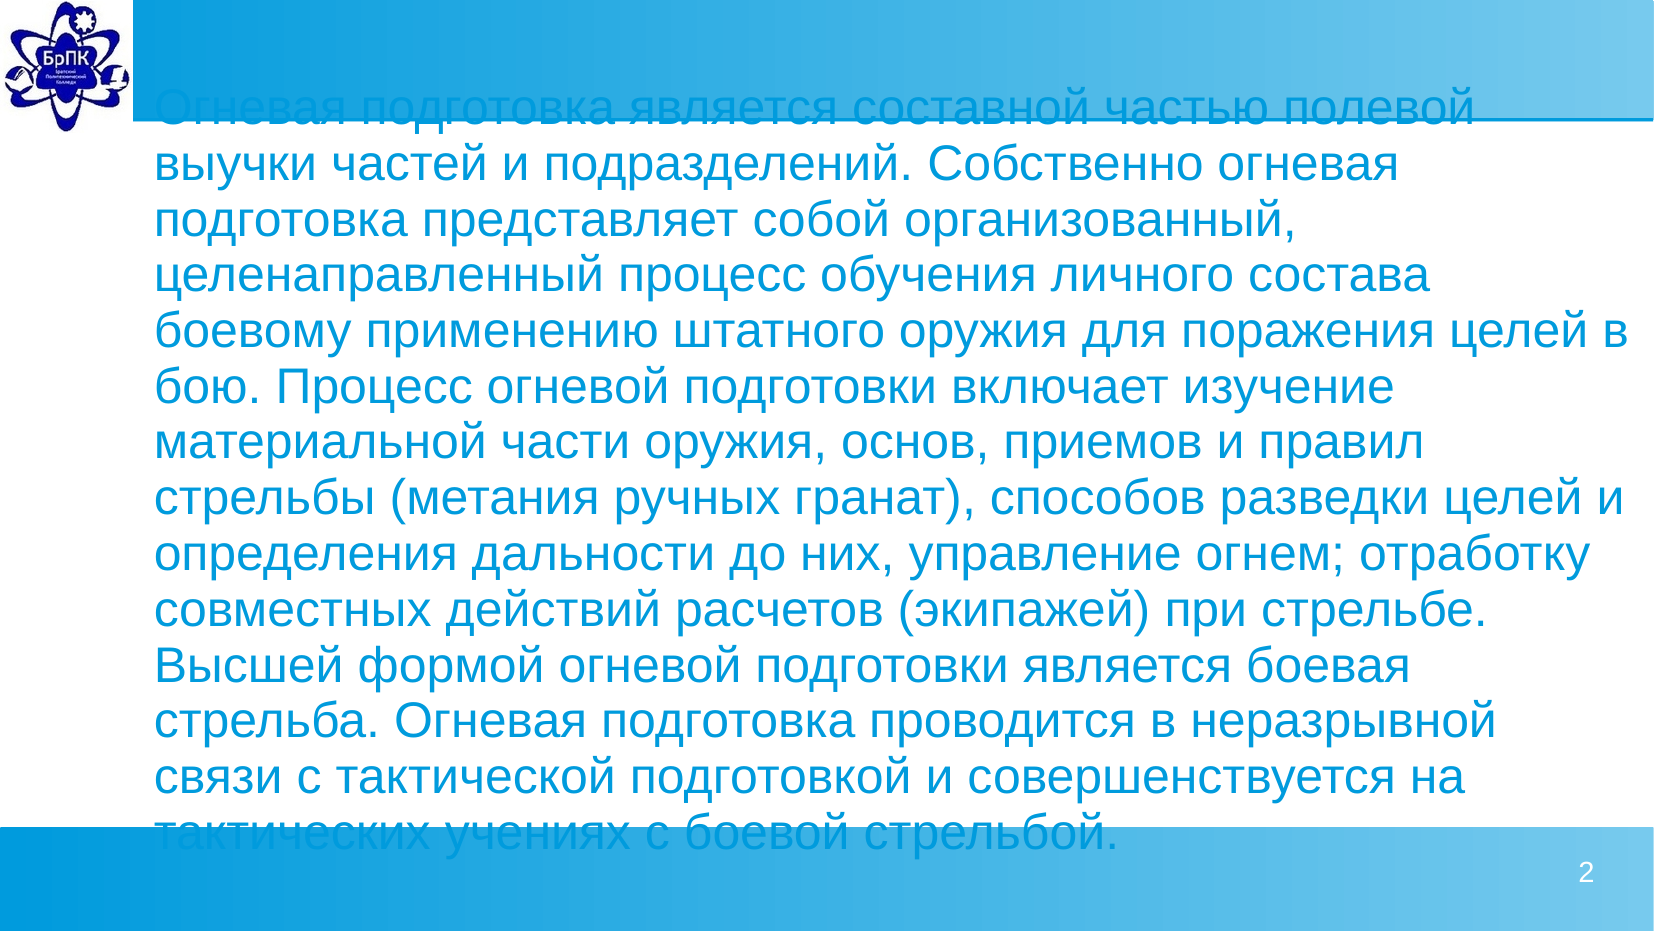

# Огневая подготовка является составной частью полевой выучки частей и подразделений. Собственно огневая подготовка представляет собой организованный, целенаправленный процесс обучения личного состава боевому применению штатного оружия для поражения целей в бою. Процесс огневой подготовки включает изучение материальной части оружия, основ, приемов и правил стрельбы (метания ручных гранат), способов разведки целей и определения дальности до них, управление огнем; отработку совместных действий расчетов (экипажей) при стрельбе. Высшей формой огневой подготовки является боевая стрельба. Огневая подготовка проводится в неразрывной связи с тактической подготовкой и совершенствуется на тактических учениях с боевой стрельбой.
2